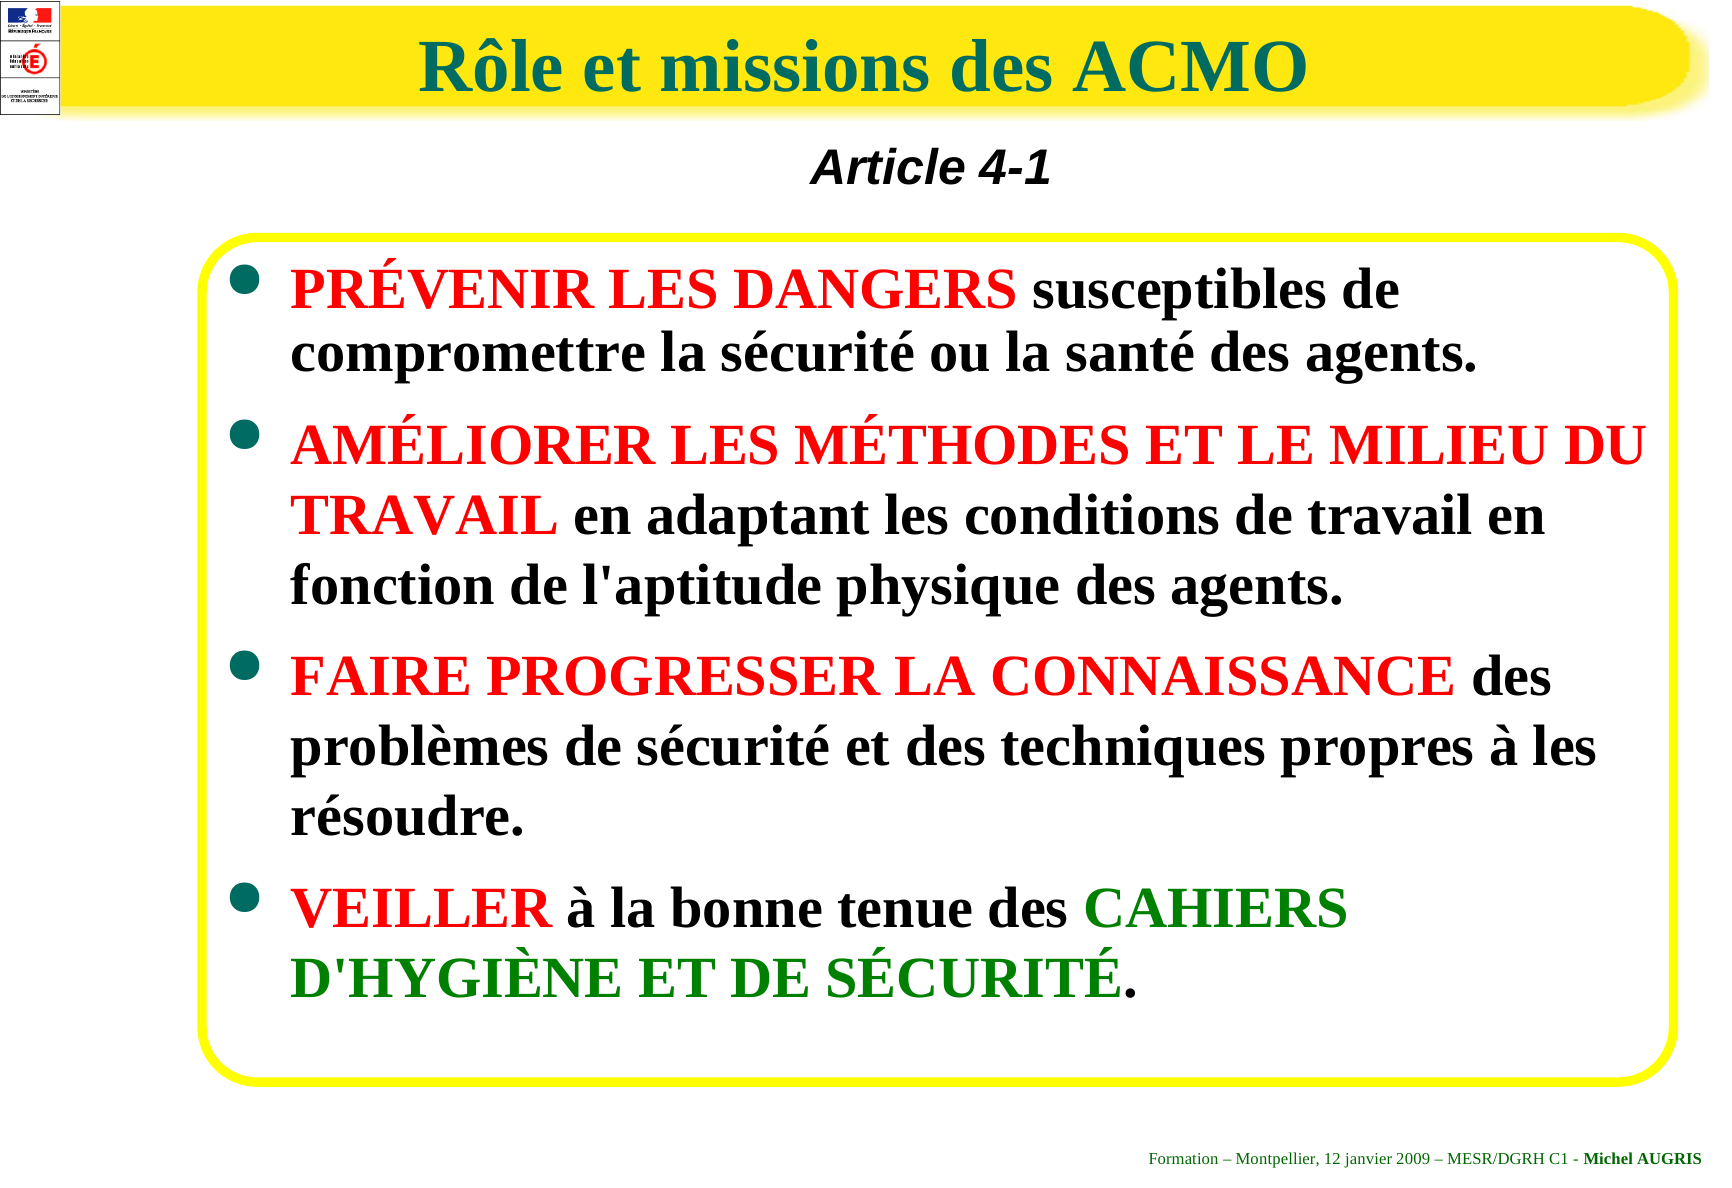

Rôle et missions des ACMO
Article 4-1
PRÉVENIR LES DANGERS susceptibles de compromettre la sécurité ou la santé des agents.
AMÉLIORER LES MÉTHODES ET LE MILIEU DU TRAVAIL en adaptant les conditions de travail en fonction de l'aptitude physique des agents.
FAIRE PROGRESSER LA CONNAISSANCE des problèmes de sécurité et des techniques propres à les résoudre.
VEILLER à la bonne tenue des CAHIERS D'HYGIÈNE ET DE SÉCURITÉ.